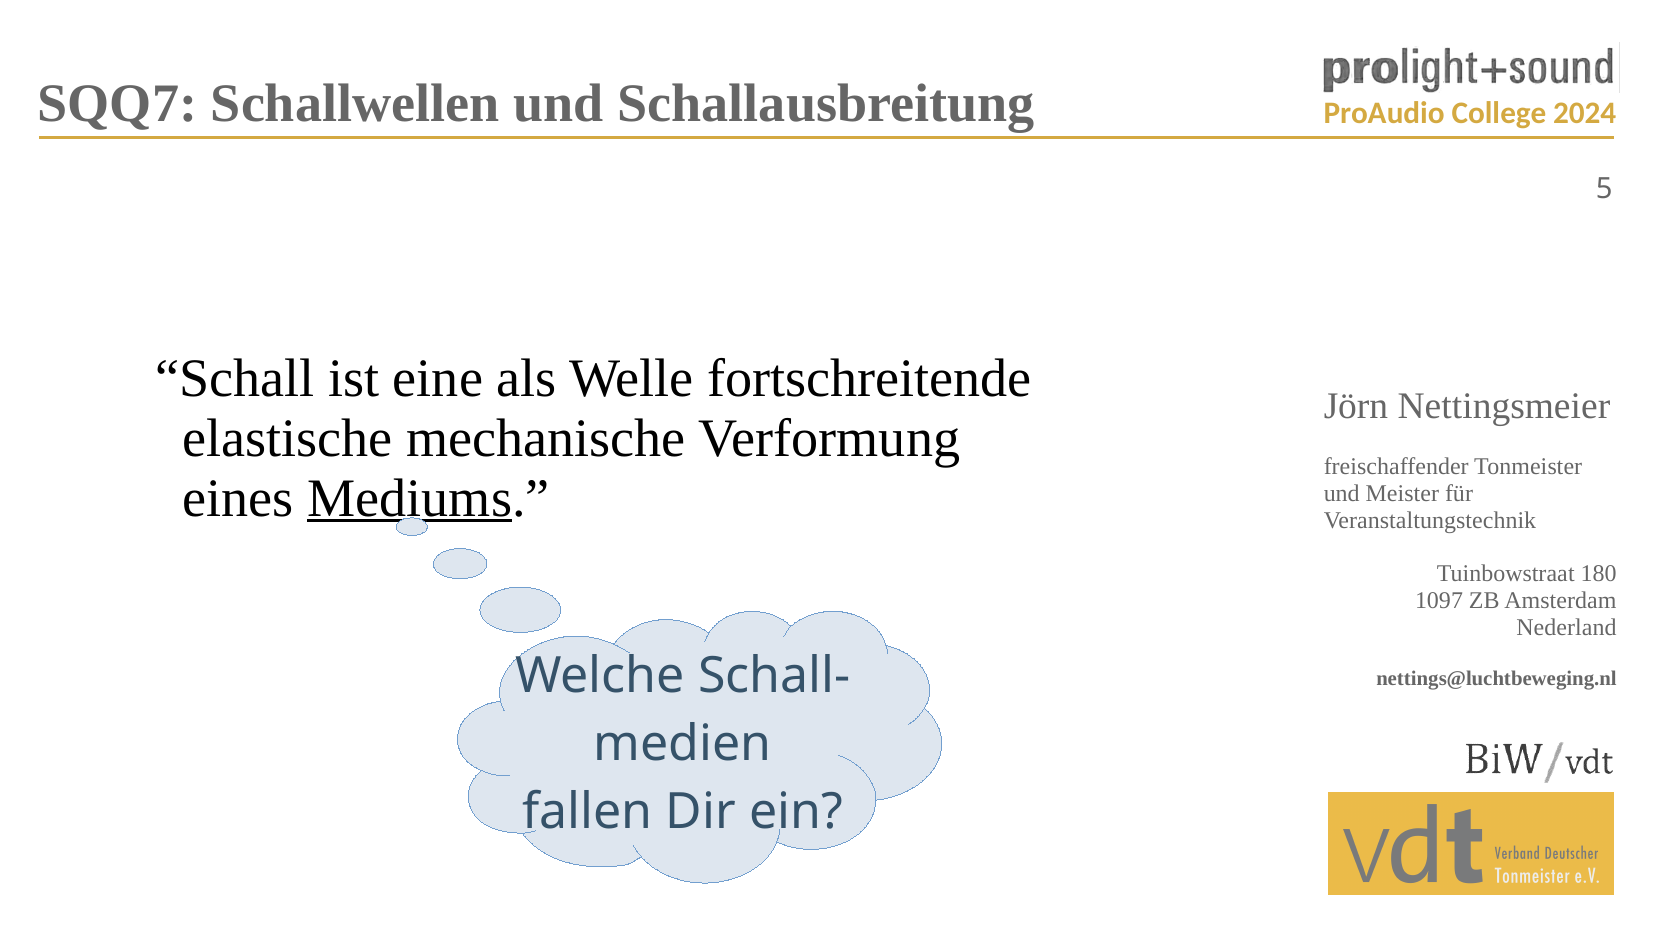

# SQQ7: Schallwellen und Schallausbreitung
5
“Schall ist eine als Welle fortschreitende
 elastische mechanische Verformung
 eines Mediums.”
Welche Schall-
medien
fallen Dir ein?